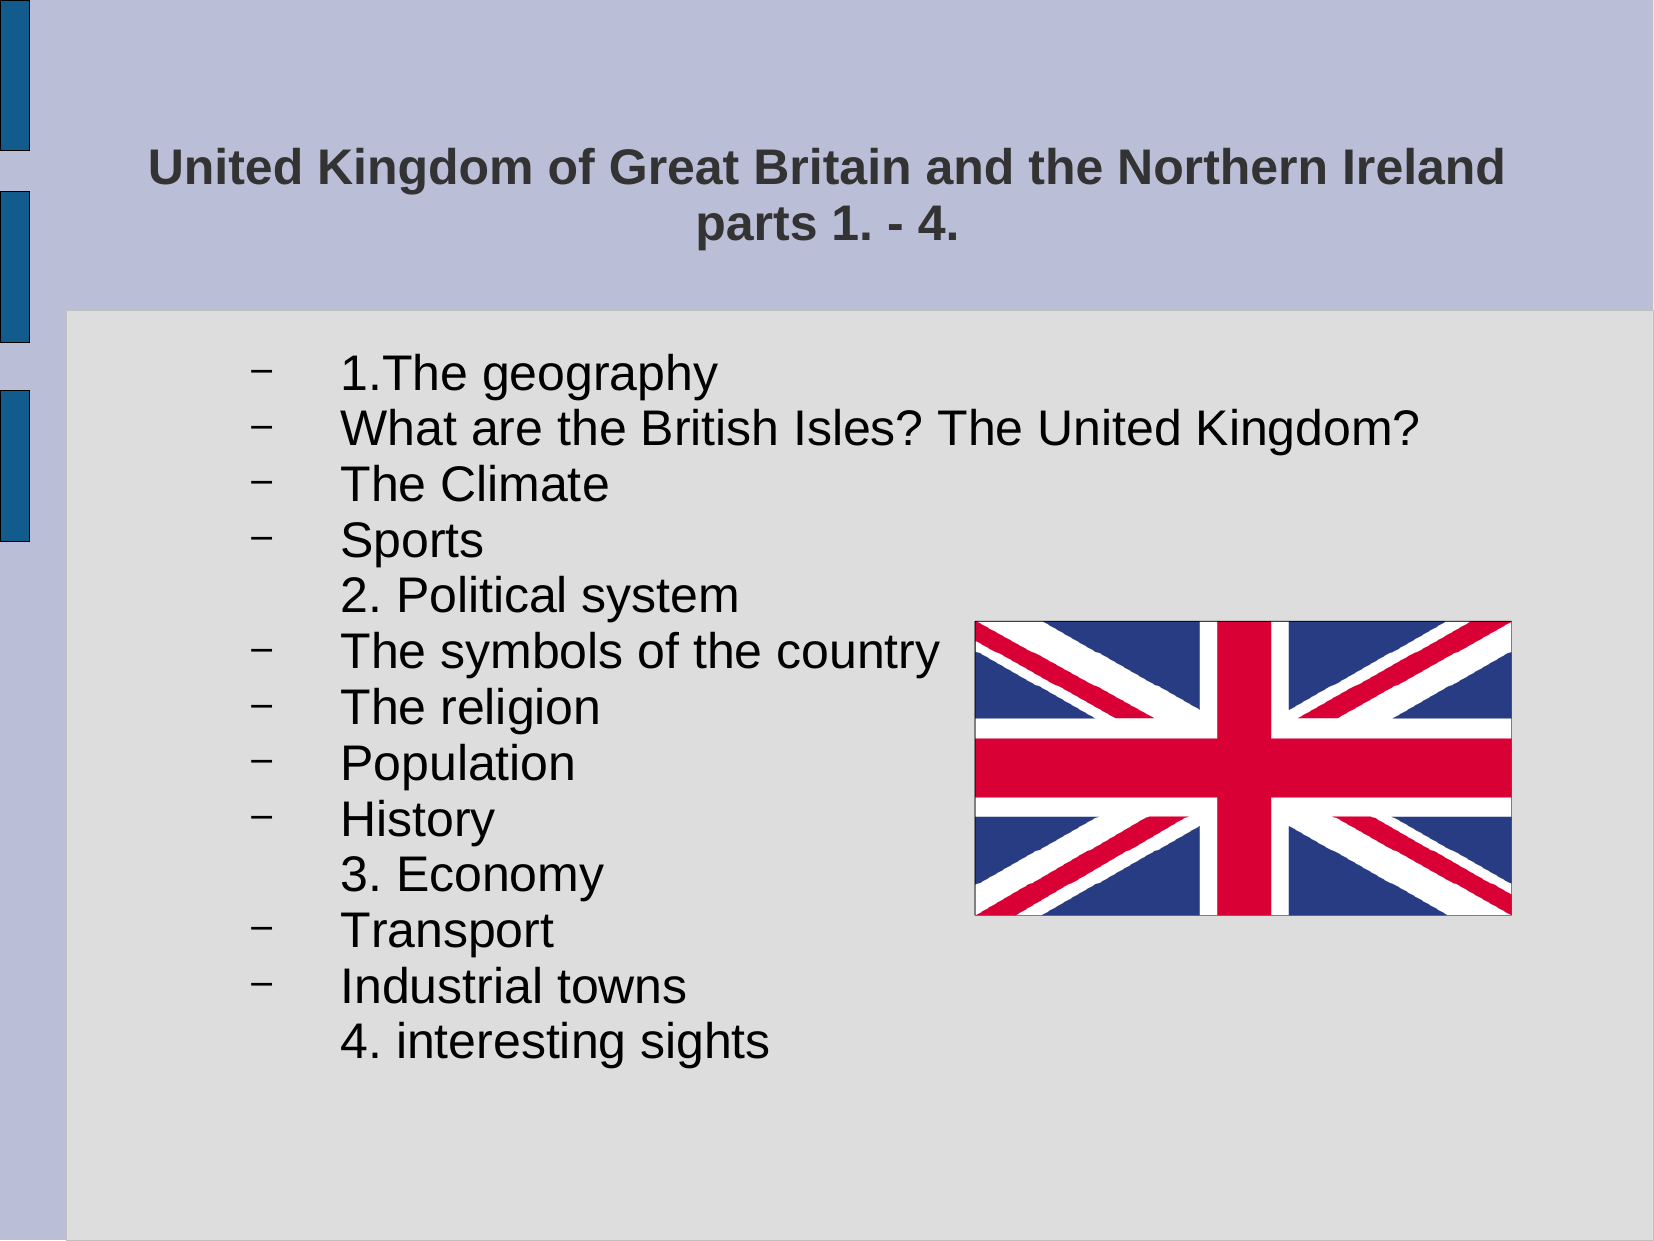

# United Kingdom of Great Britain and the Northern Ireland parts 1. - 4.
 1.The geography
 What are the British Isles? The United Kingdom?
 The Climate
 Sports
 2. Political system
 The symbols of the country
 The religion
 Population
 History
 3. Economy
 Transport
 Industrial towns
 4. interesting sights